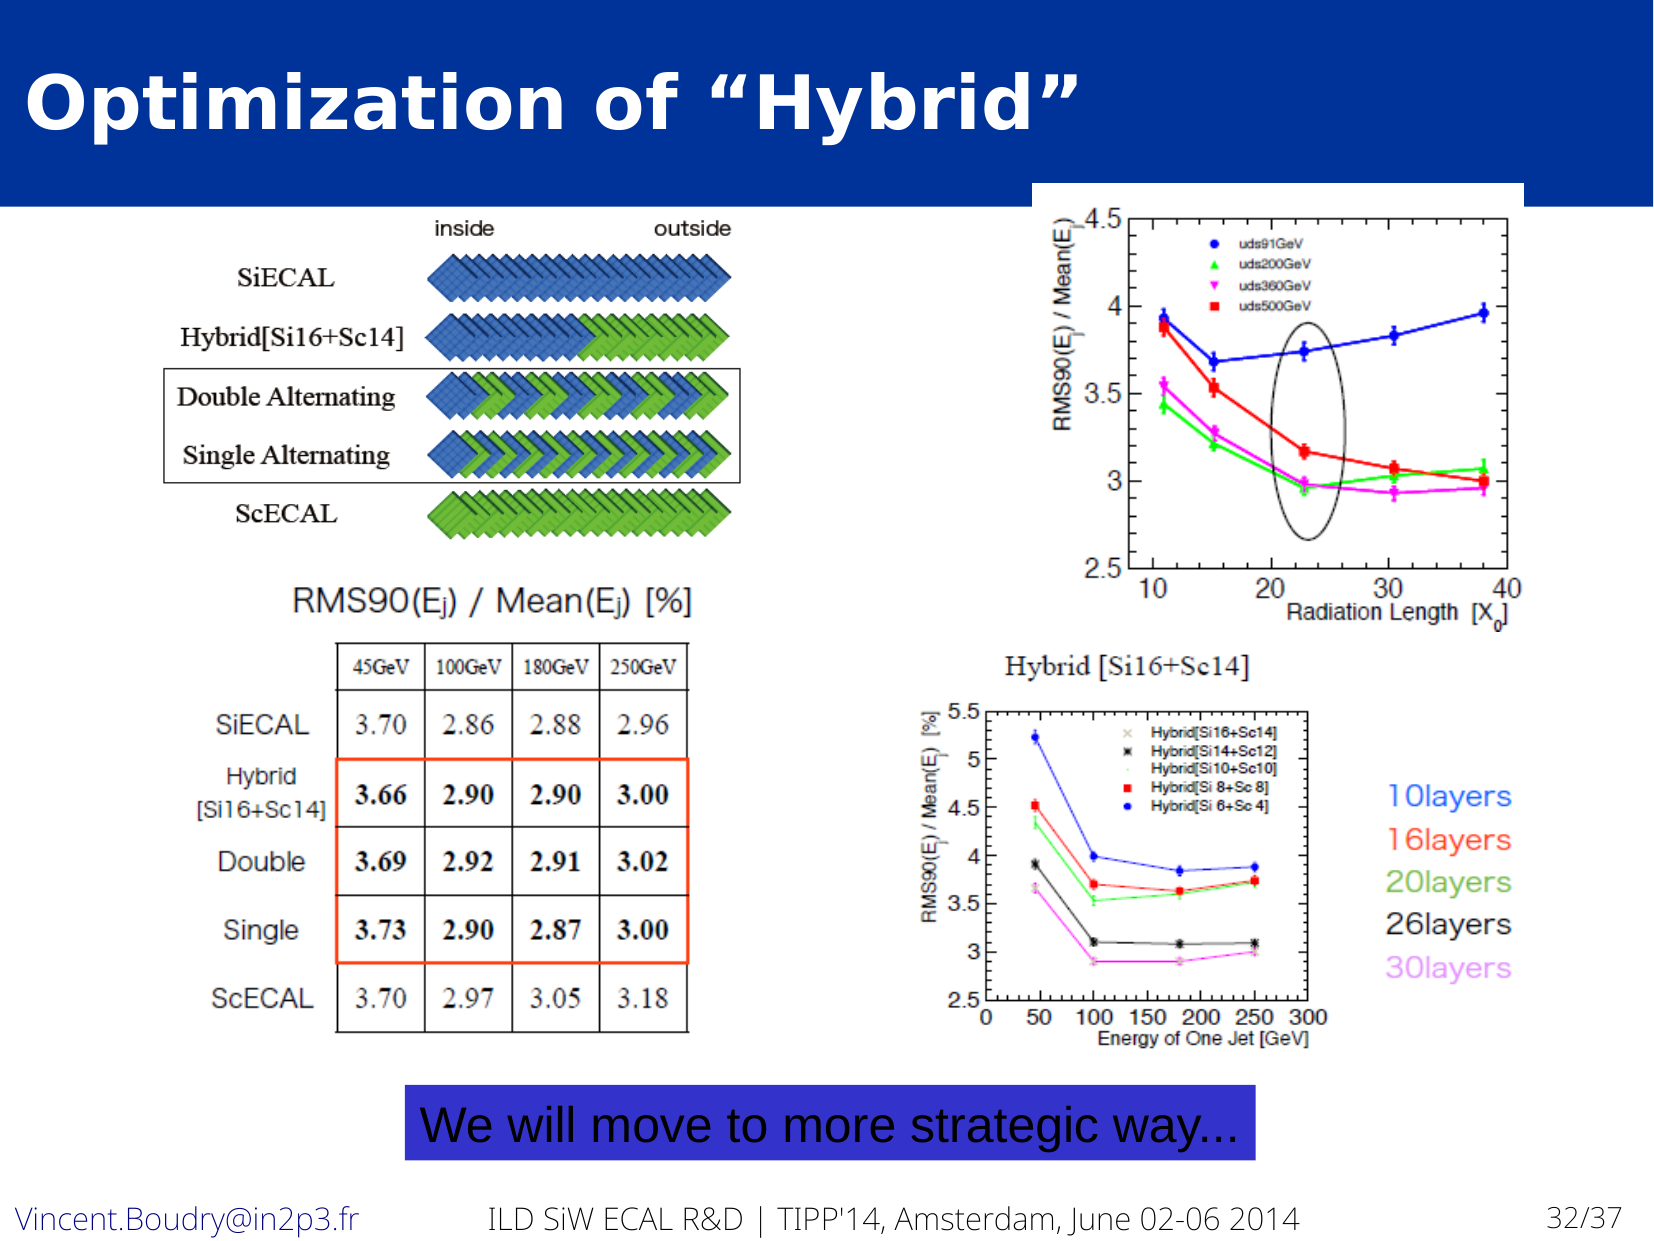

# Optimization of “Hybrid”
We will move to more strategic way...
ILD SiW ECAL R&D | TIPP'14, Amsterdam, June 02-06 2014
32